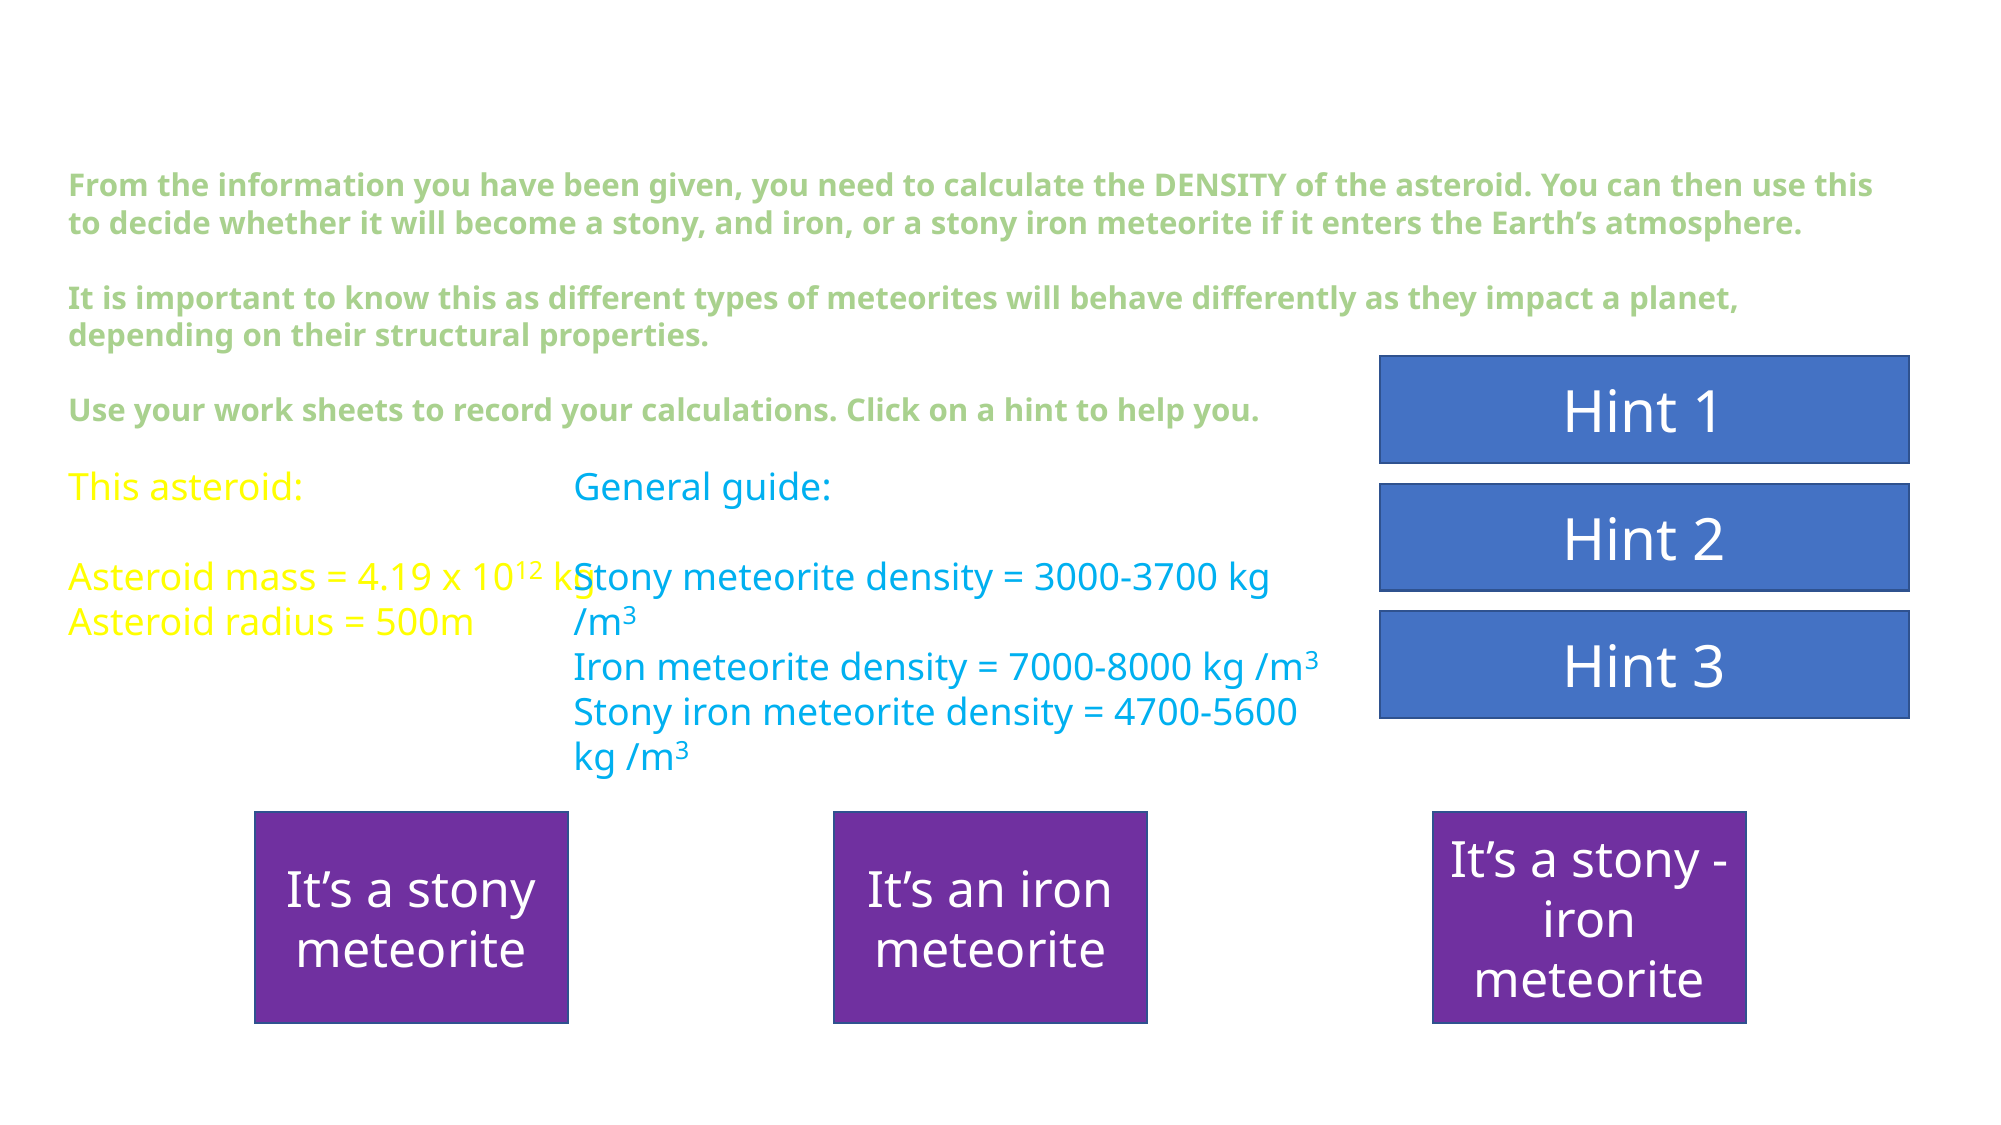

TASK 2
From the information you have been given, you need to calculate the DENSITY of the asteroid. You can then use this to decide whether it will become a stony, and iron, or a stony iron meteorite if it enters the Earth’s atmosphere.
It is important to know this as different types of meteorites will behave differently as they impact a planet, depending on their structural properties.
Use your work sheets to record your calculations. Click on a hint to help you.
Hint 1
This asteroid:
Asteroid mass = 4.19 x 1012 kg
Asteroid radius = 500m
General guide:
Stony meteorite density = 3000-3700 kg /m3
Iron meteorite density = 7000-8000 kg /m3
Stony iron meteorite density = 4700-5600 kg /m3
Hint 2
Hint 3
It’s a stony meteorite
It’s an iron meteorite
It’s a stony - iron meteorite